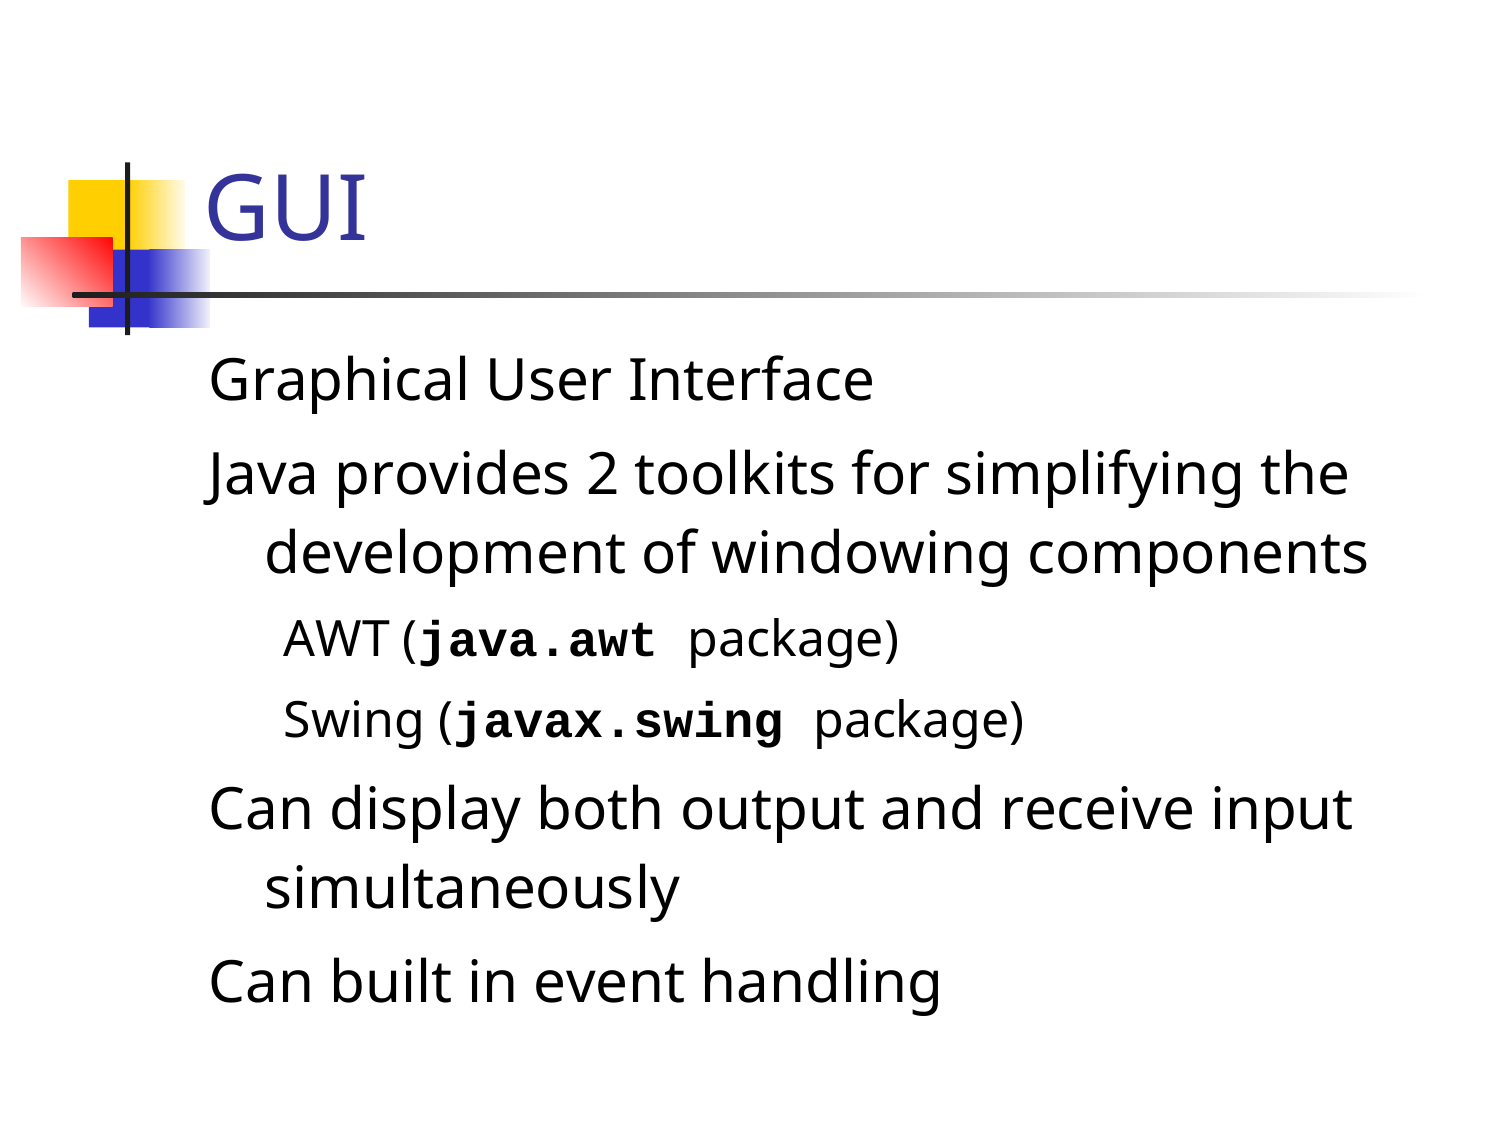

# GUI
Graphical User Interface
Java provides 2 toolkits for simplifying the development of windowing components
AWT (java.awt package)
Swing (javax.swing package)
Can display both output and receive input simultaneously
Can built in event handling